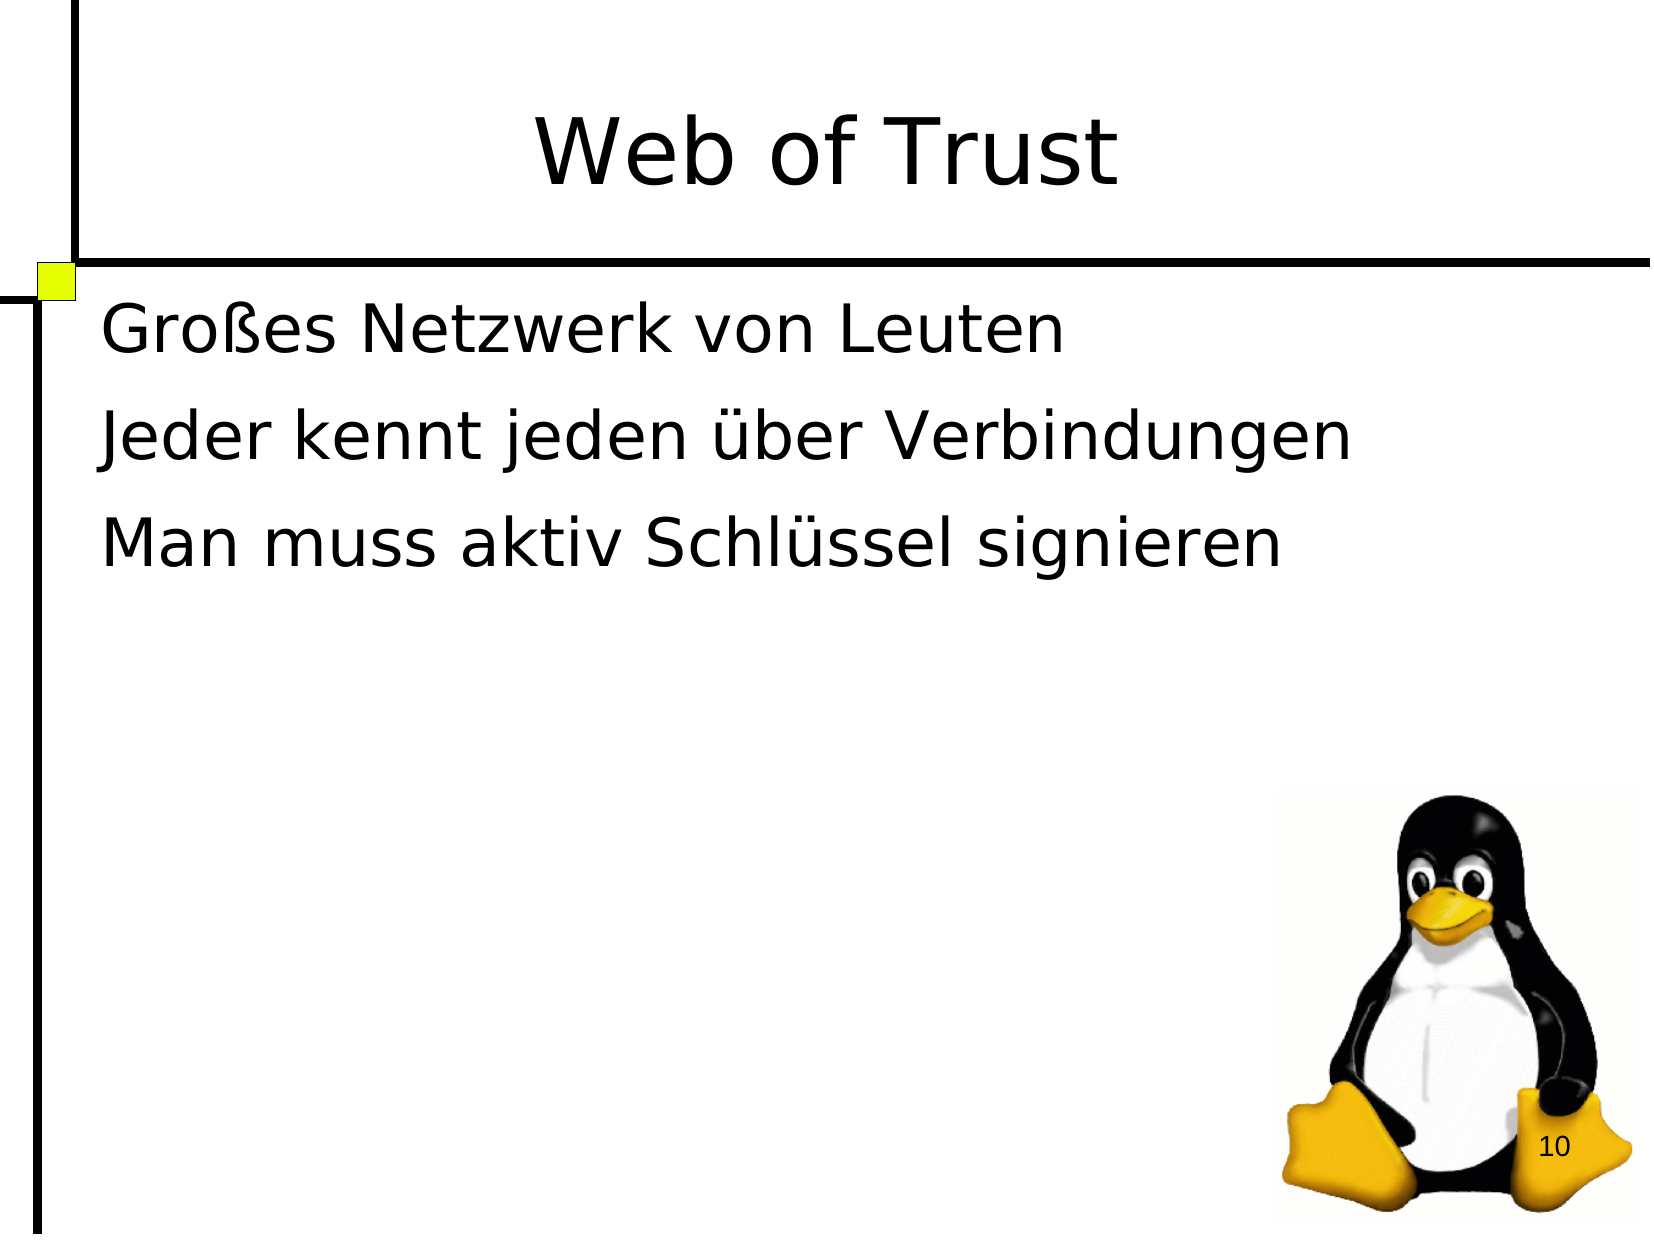

# Web of Trust
Großes Netzwerk von Leuten
Jeder kennt jeden über Verbindungen
Man muss aktiv Schlüssel signieren
10